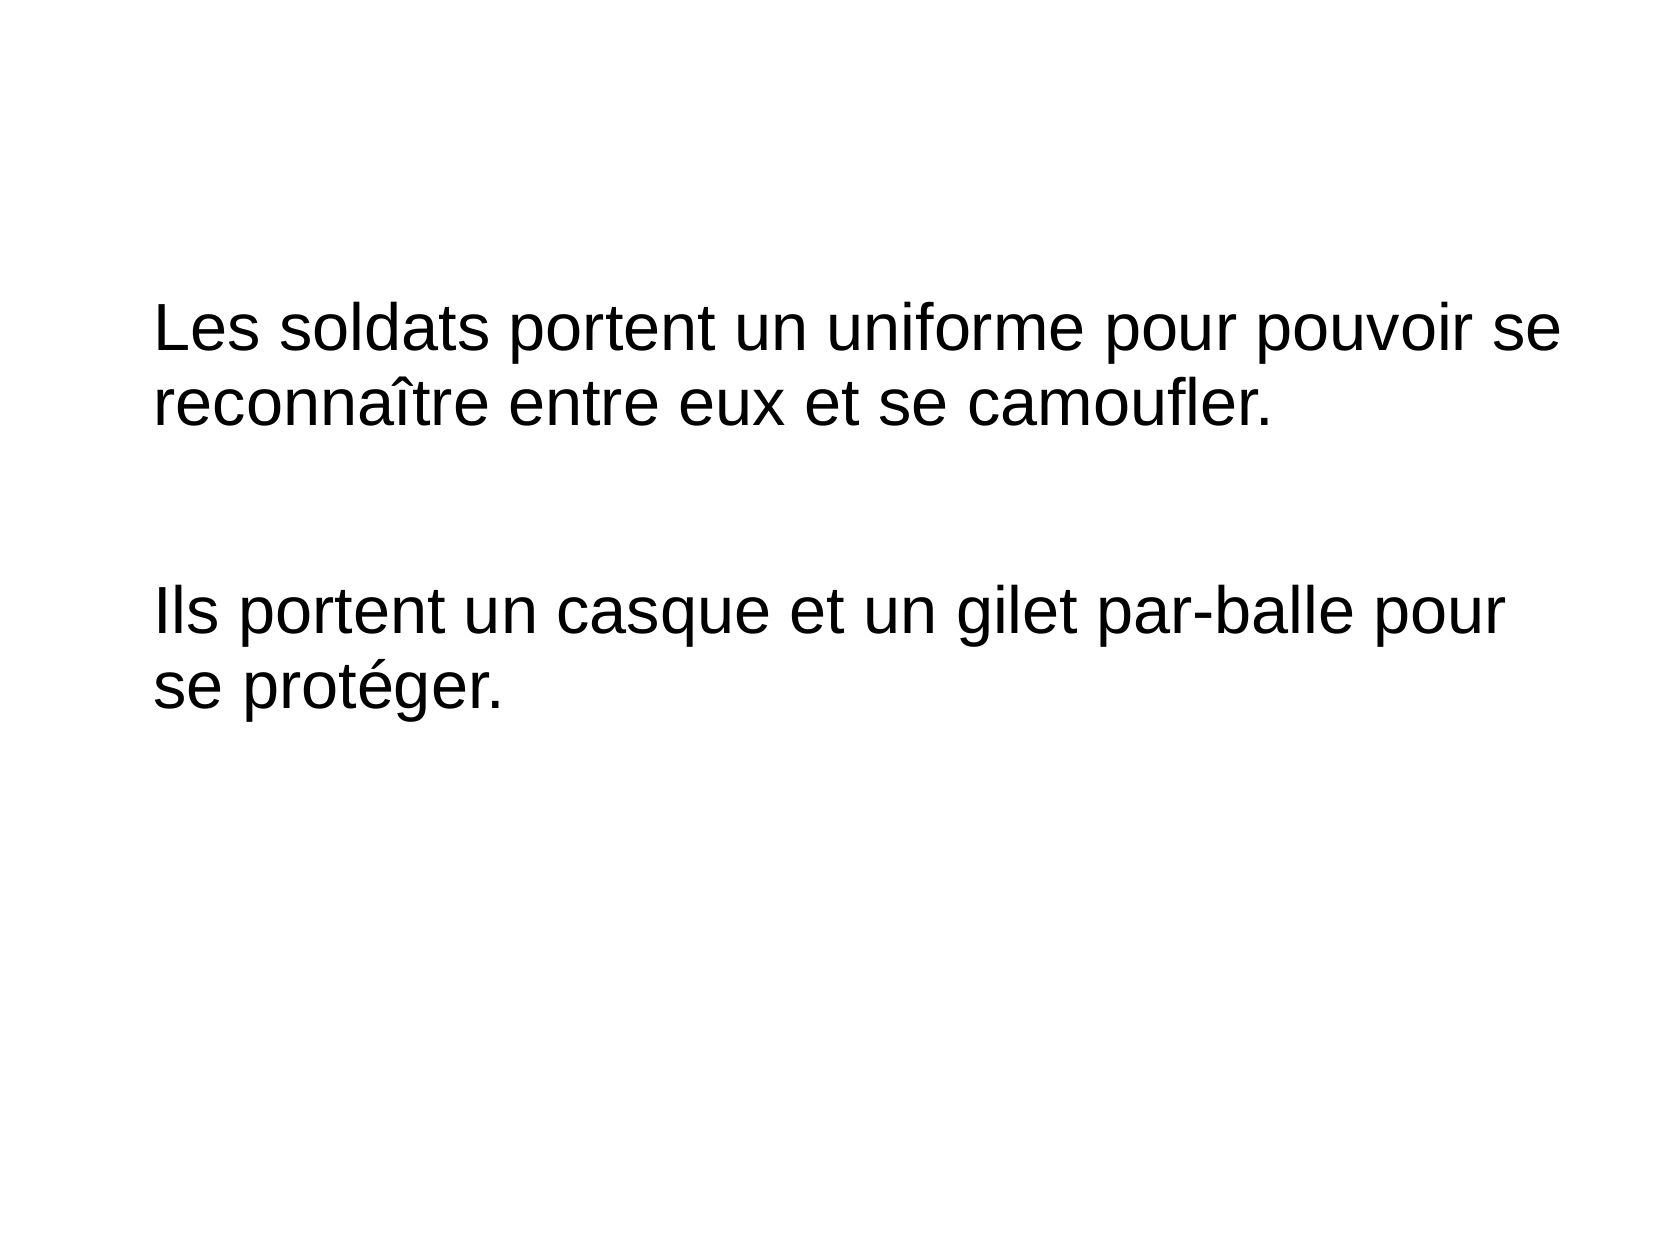

#
Les soldats portent un uniforme pour pouvoir se reconnaître entre eux et se camoufler.
Ils portent un casque et un gilet par-balle pour se protéger.